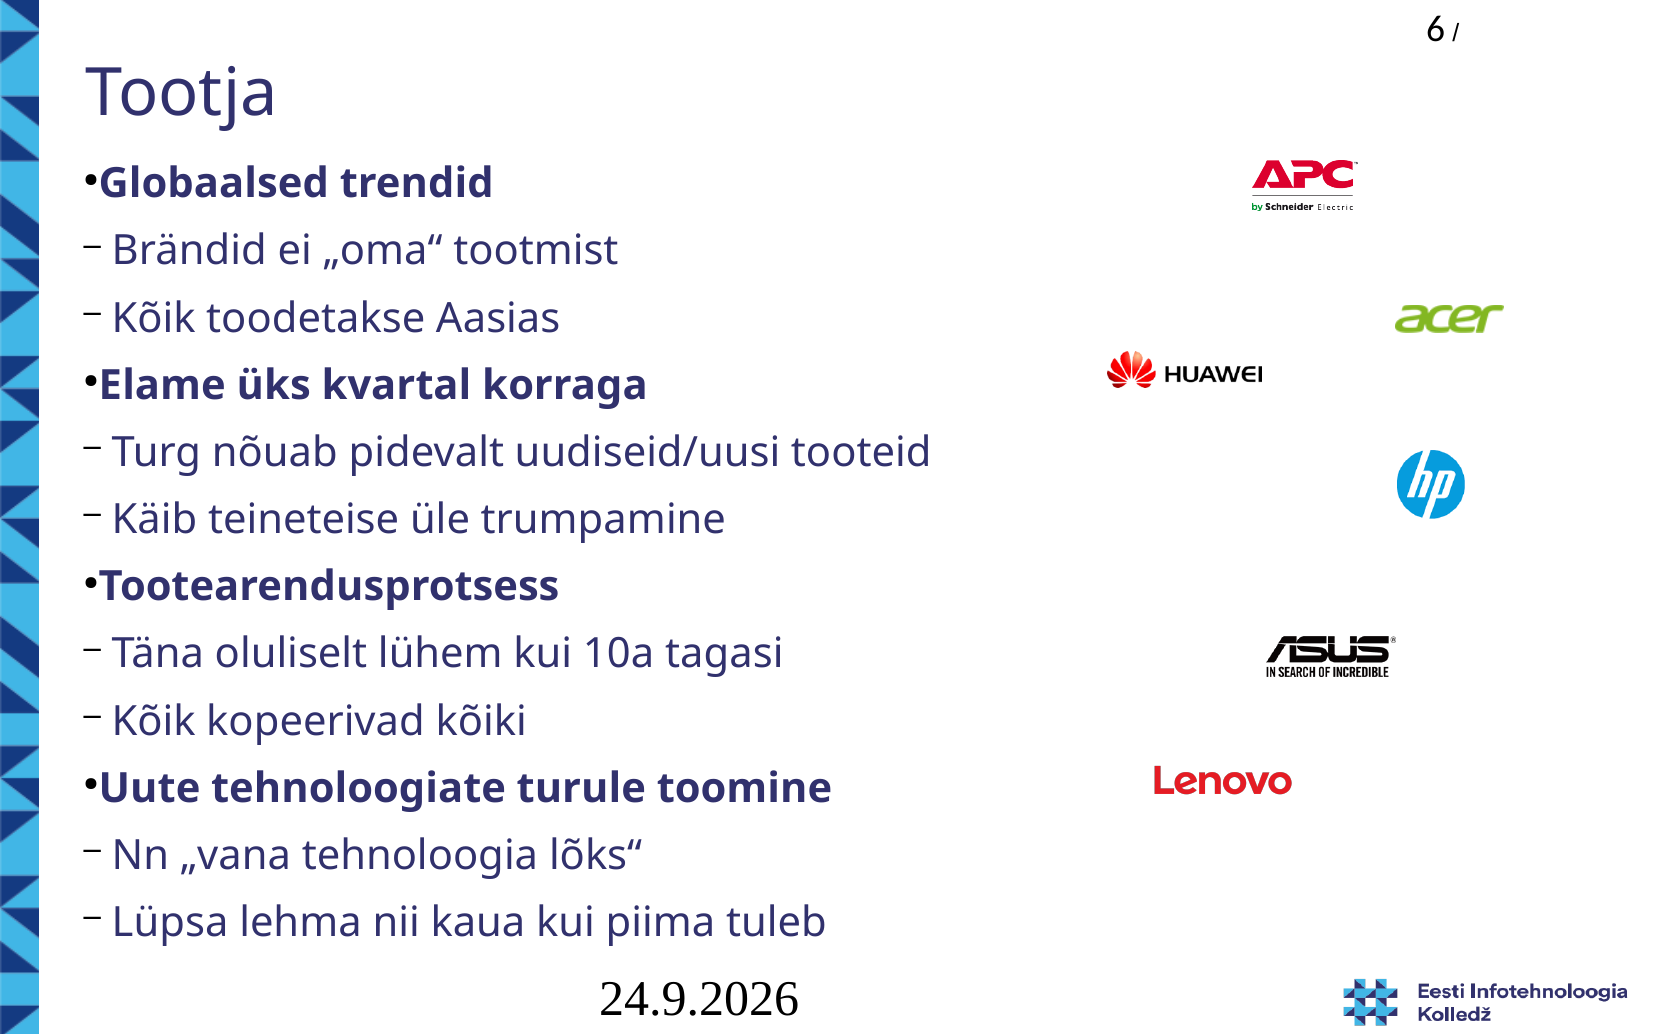

# Tootja
Globaalsed trendid
 Brändid ei „oma“ tootmist
 Kõik toodetakse Aasias
Elame üks kvartal korraga
 Turg nõuab pidevalt uudiseid/uusi tooteid
 Käib teineteise üle trumpamine
Tootearendusprotsess
 Täna oluliselt lühem kui 10a tagasi
 Kõik kopeerivad kõiki
Uute tehnoloogiate turule toomine
 Nn „vana tehnoloogia lõks“
 Lüpsa lehma nii kaua kui piima tuleb